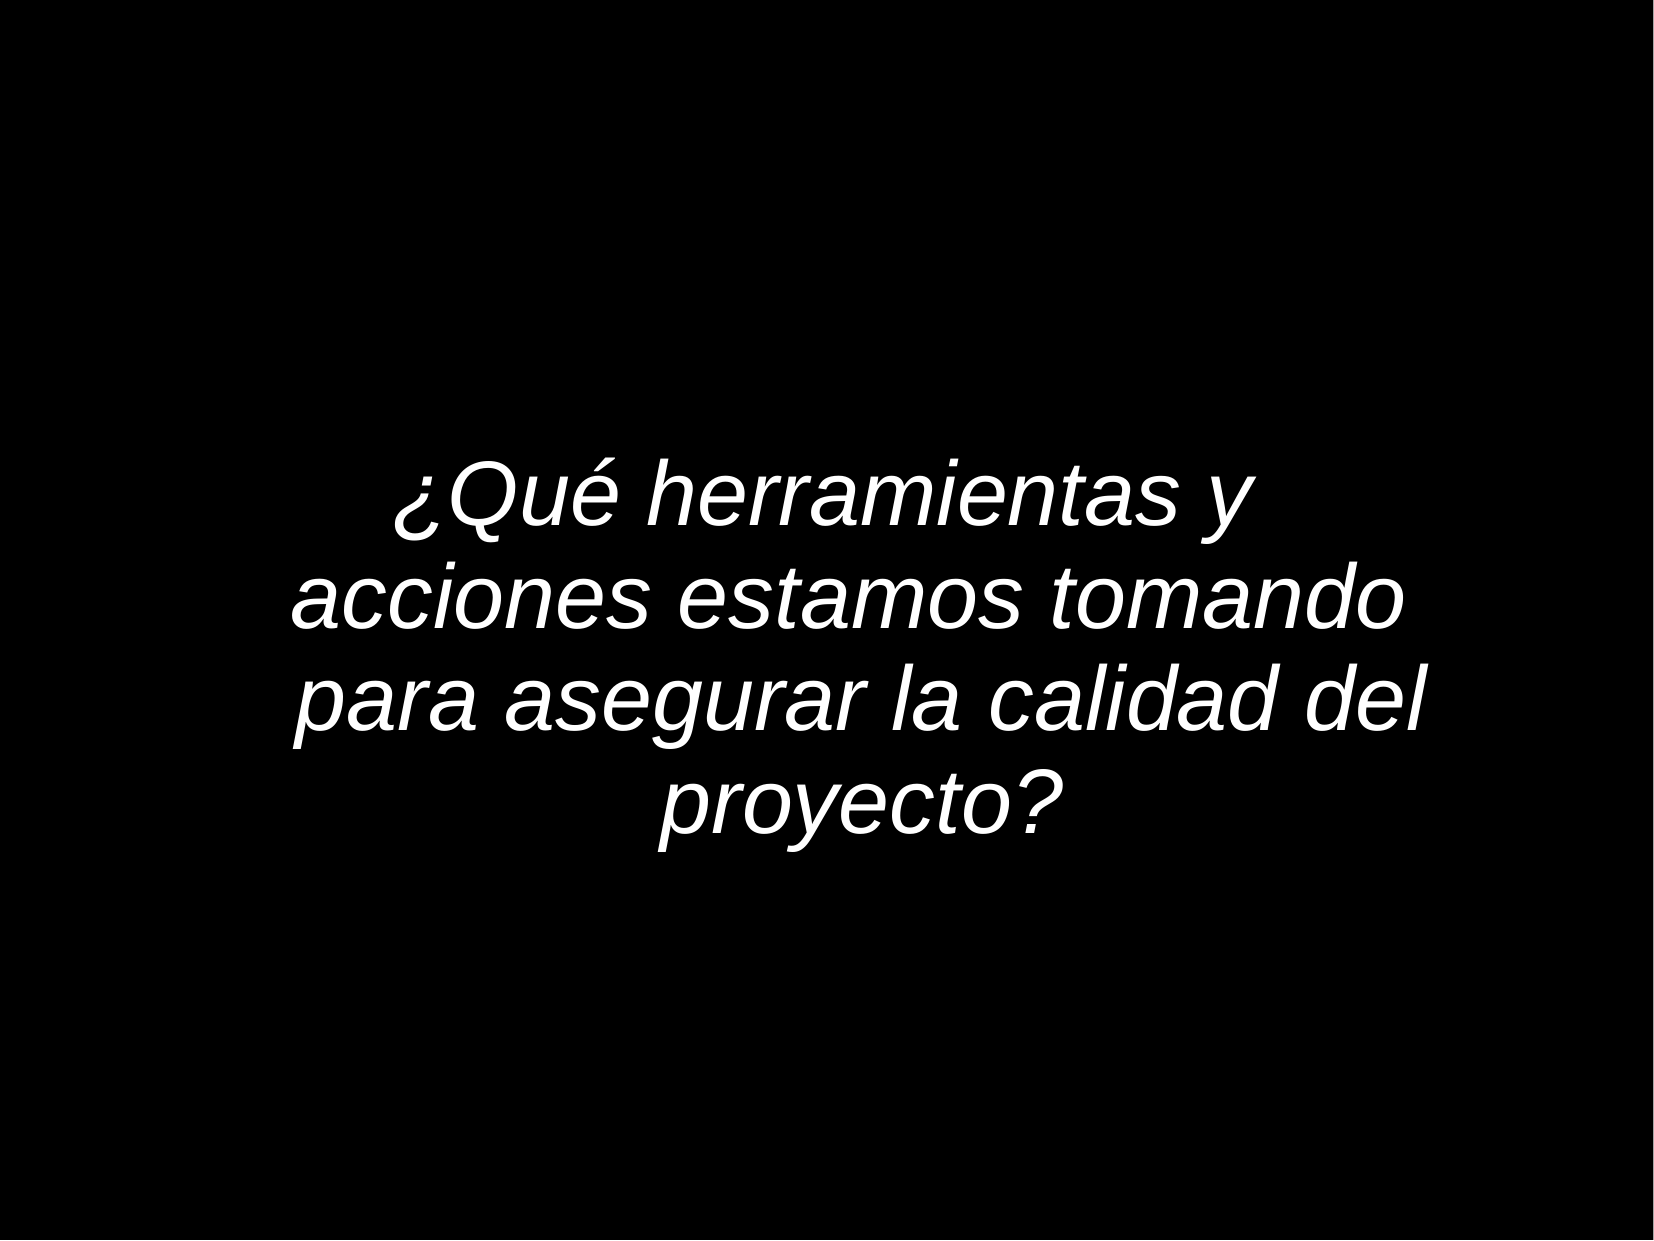

#
¿Qué herramientas y
acciones estamos tomando
para asegurar la calidad del proyecto?